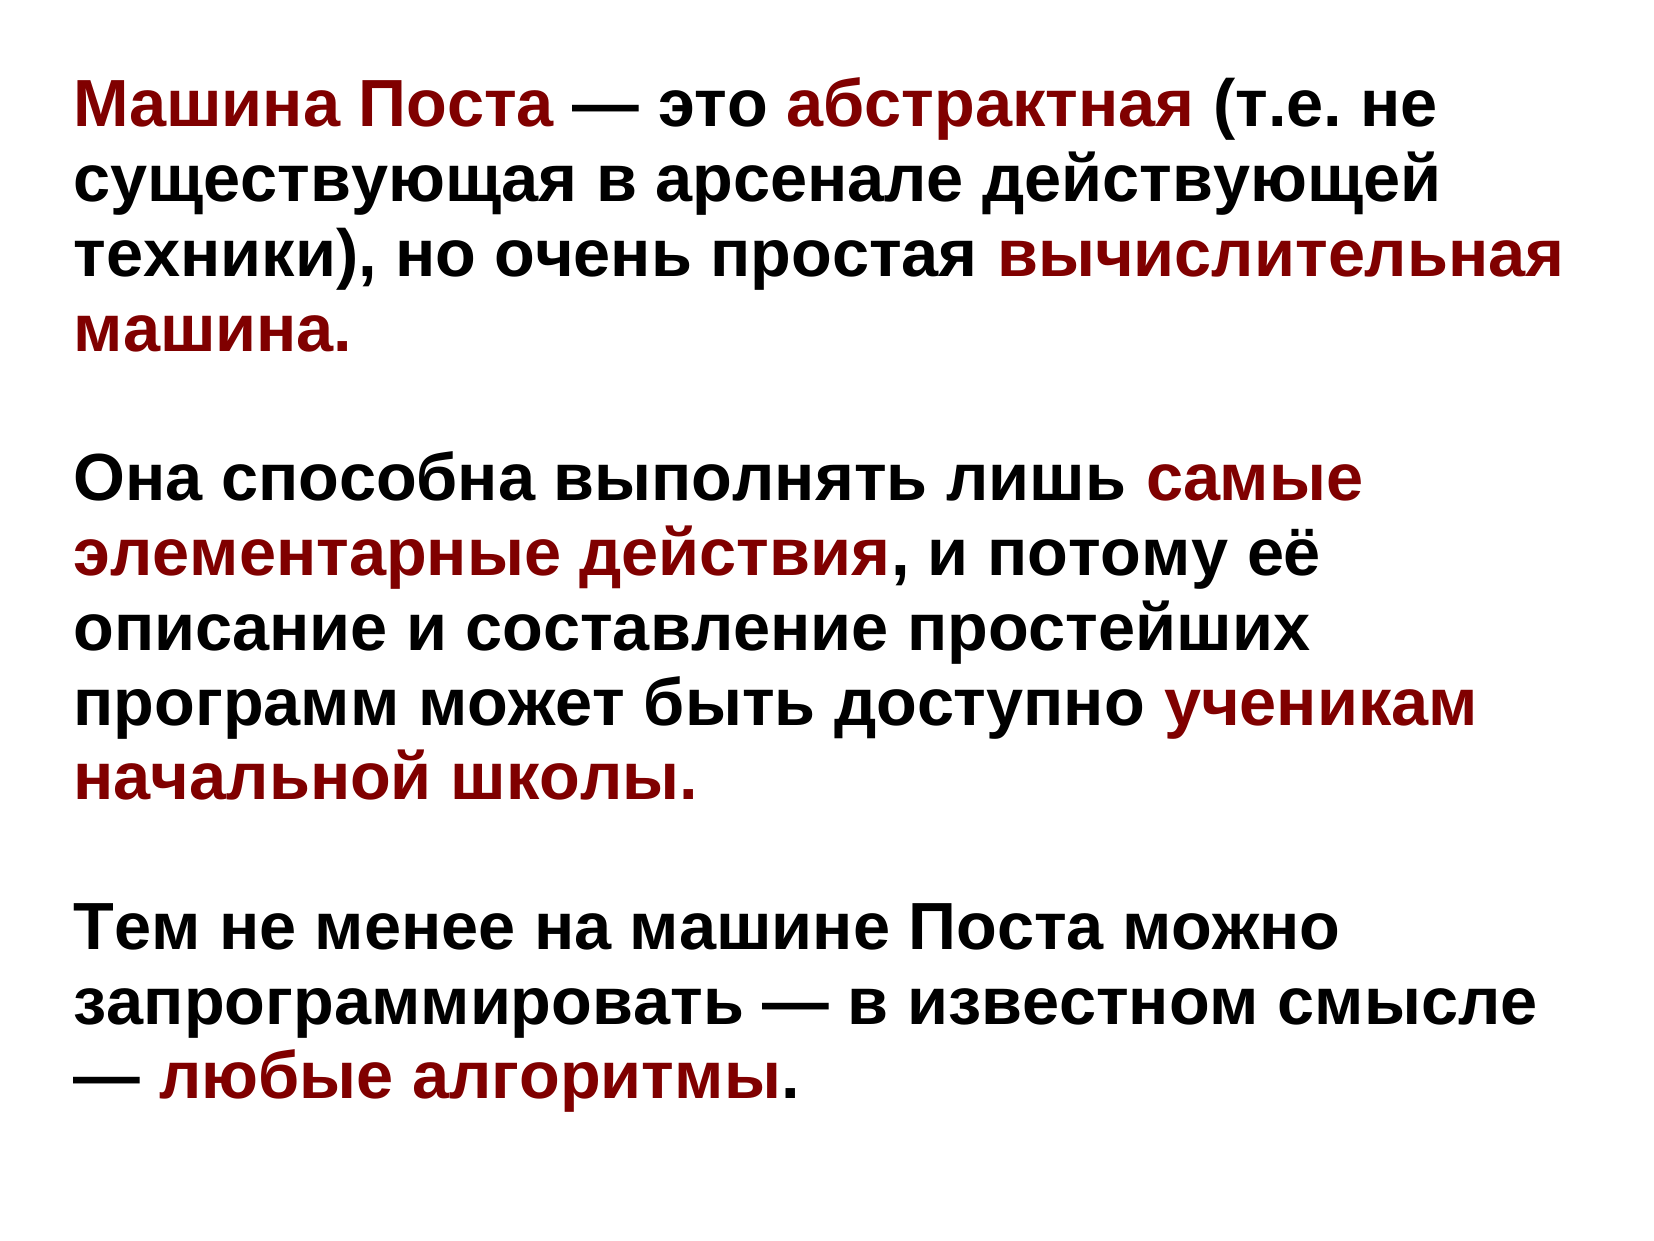

Машина Поста — это абстрактная (т.е. не существующая в арсенале действующей техники), но очень простая вычислительная машина.
Она способна выполнять лишь самые элементарные действия, и потому её описание и составление простейших программ может быть доступно ученикам начальной школы.
Тем не менее на машине Поста можно запрограммировать — в известном смысле — любые алгоритмы.